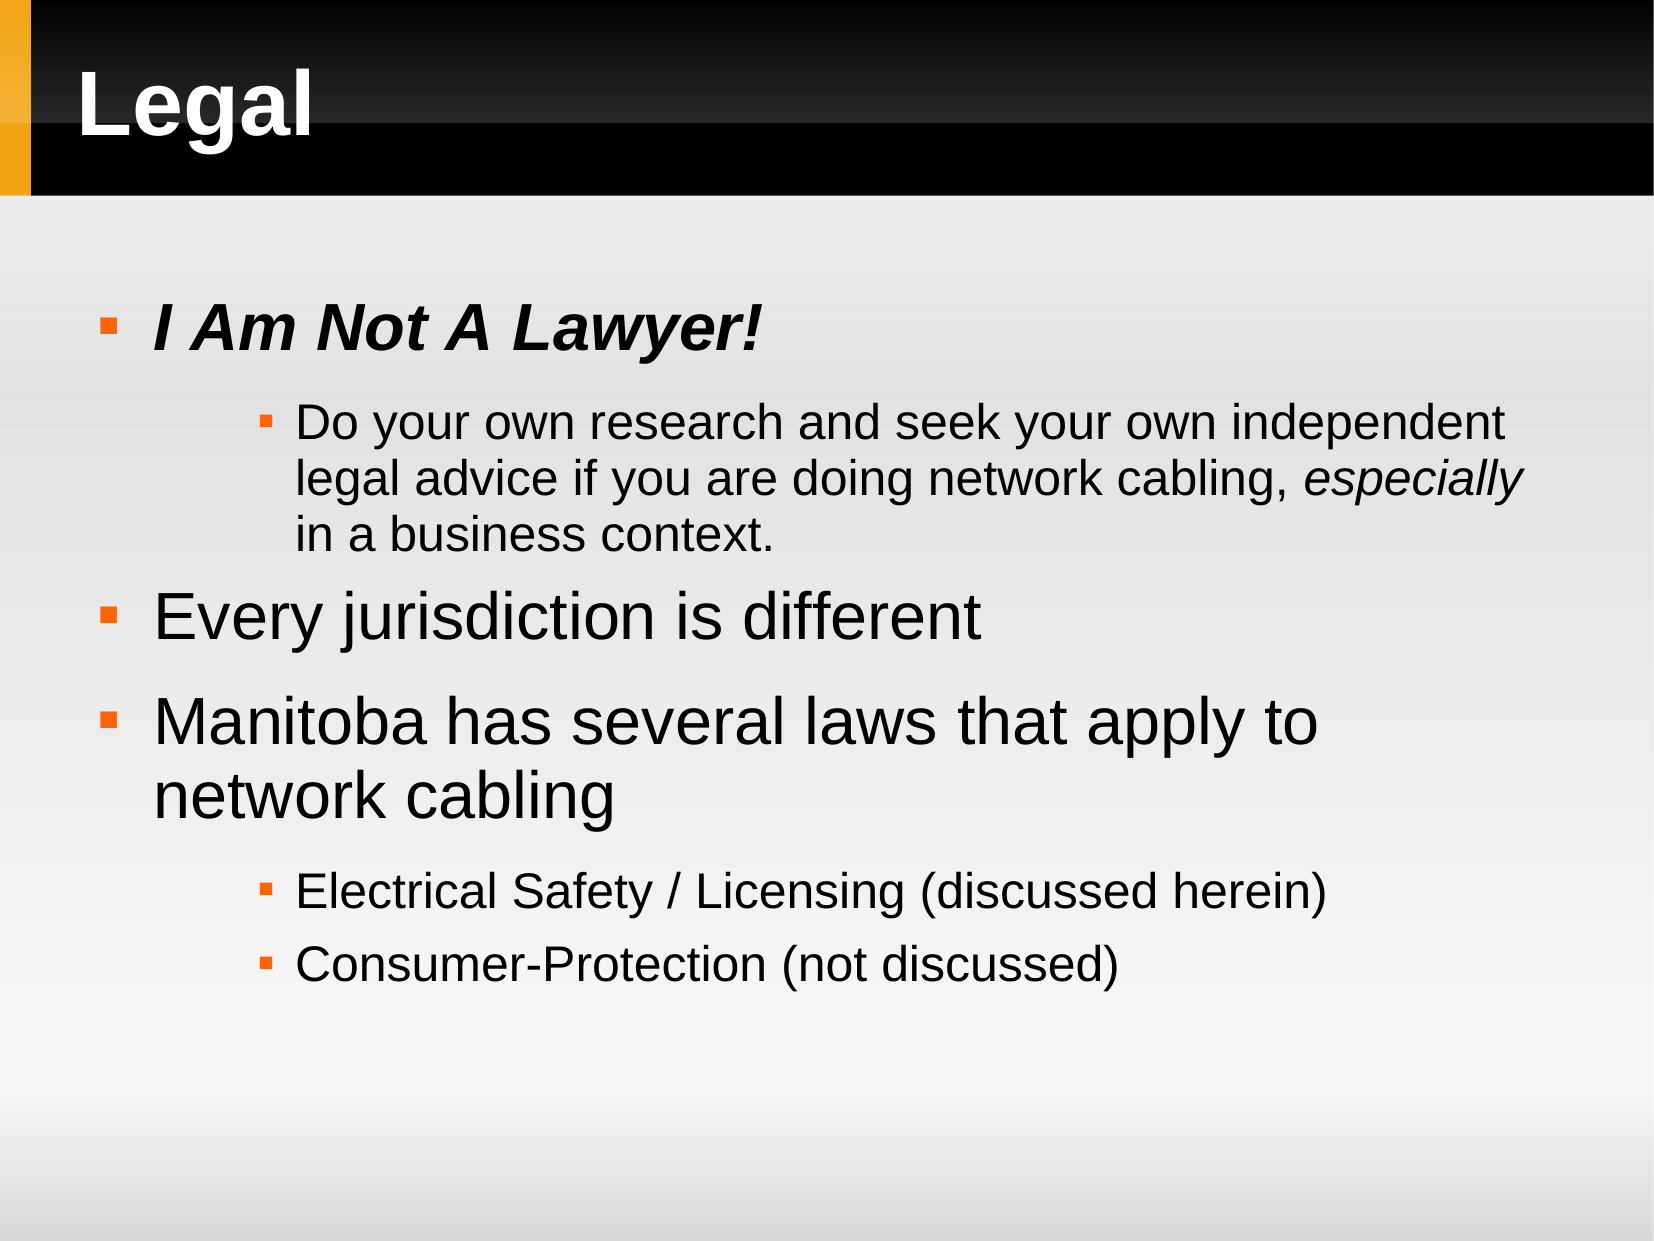

# Legal
I Am Not A Lawyer!
Do your own research and seek your own independent legal advice if you are doing network cabling, especially in a business context.
Every jurisdiction is different
Manitoba has several laws that apply to network cabling
Electrical Safety / Licensing (discussed herein)
Consumer-Protection (not discussed)